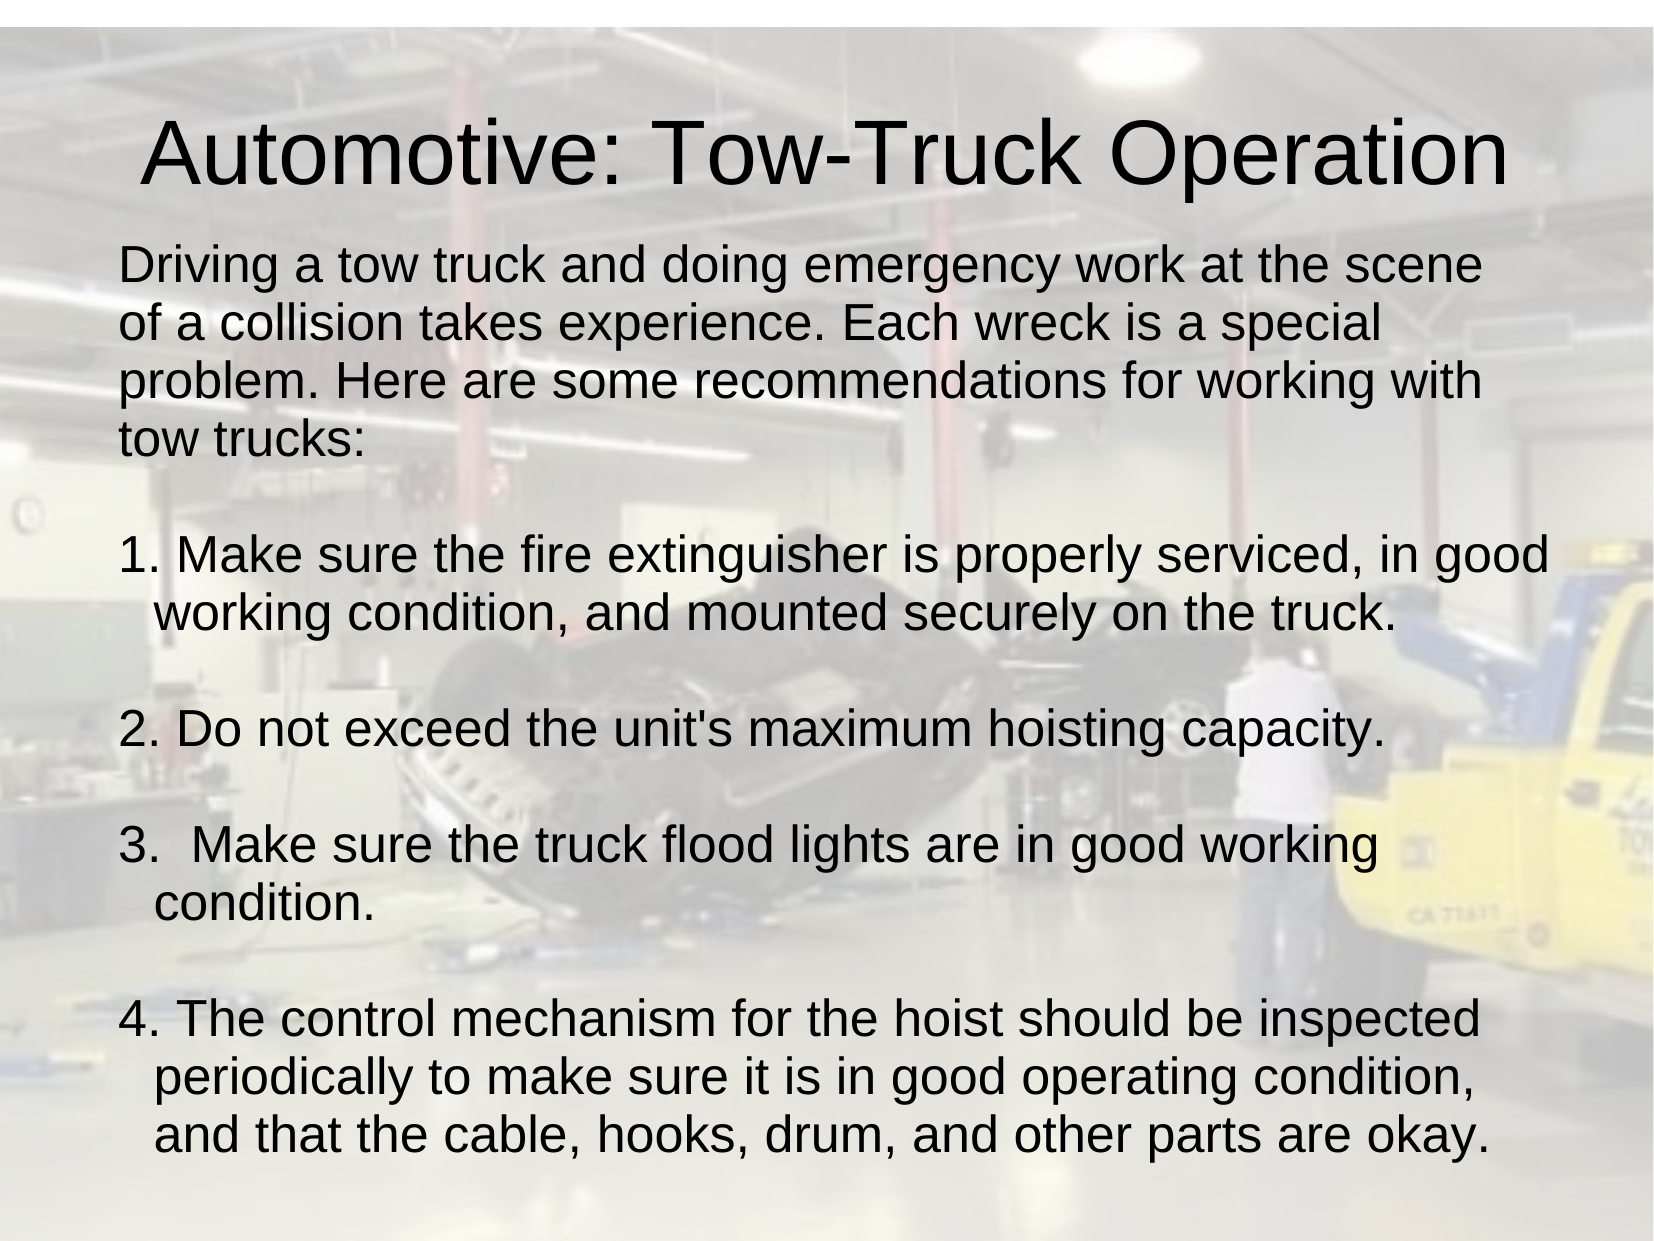

# Automotive: Tow-Truck Operation
Driving a tow truck and doing emergency work at the scene
of a collision takes experience. Each wreck is a special
problem. Here are some recommendations for working with
tow trucks:
1. Make sure the fire extinguisher is properly serviced, in good working condition, and mounted securely on the truck.
2. Do not exceed the unit's maximum hoisting capacity.
3. Make sure the truck flood lights are in good working condition.
4. The control mechanism for the hoist should be inspected periodically to make sure it is in good operating condition, and that the cable, hooks, drum, and other parts are okay.